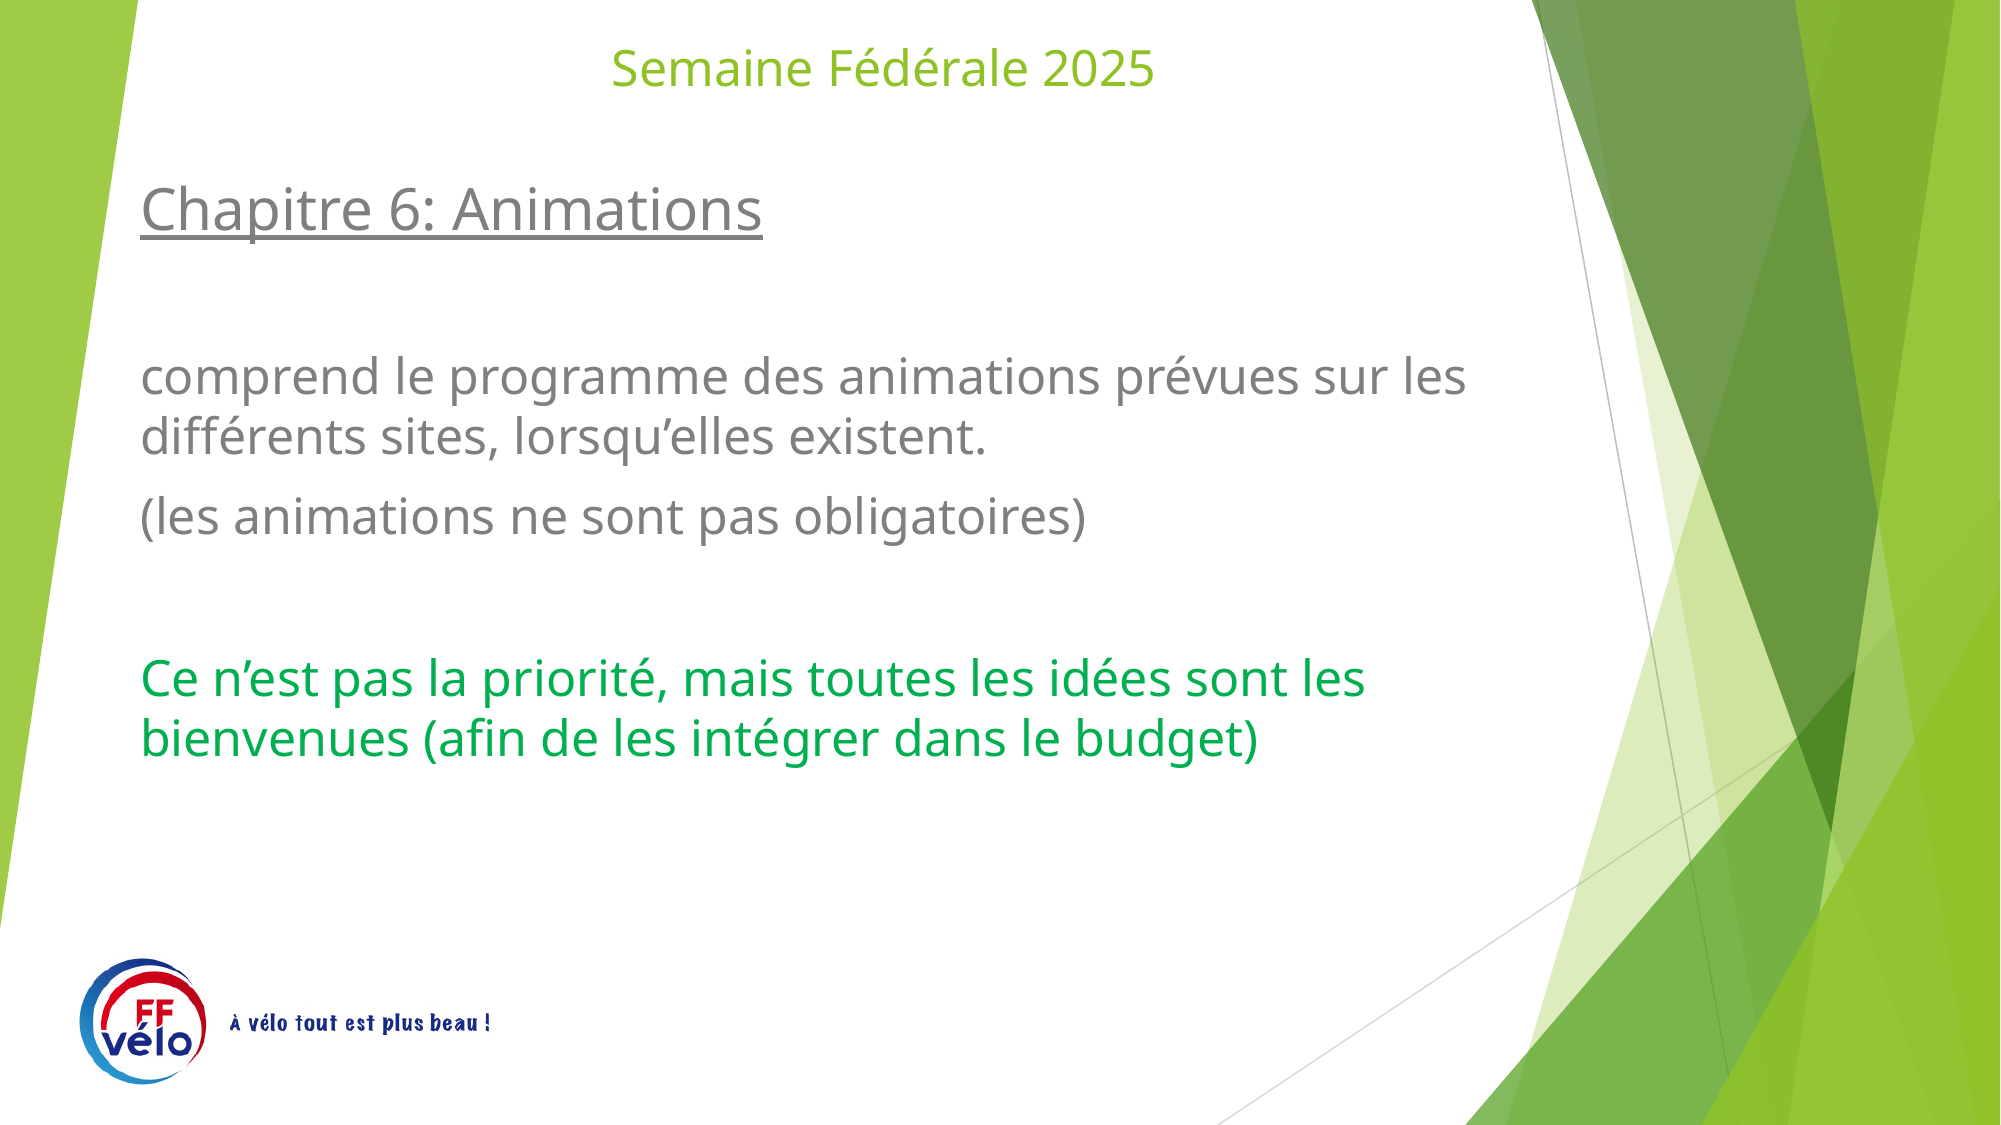

# Semaine Fédérale 2025
Chapitre 6: Animations
comprend le programme des animations prévues sur les différents sites, lorsqu’elles existent.
(les animations ne sont pas obligatoires)
Ce n’est pas la priorité, mais toutes les idées sont les bienvenues (afin de les intégrer dans le budget)